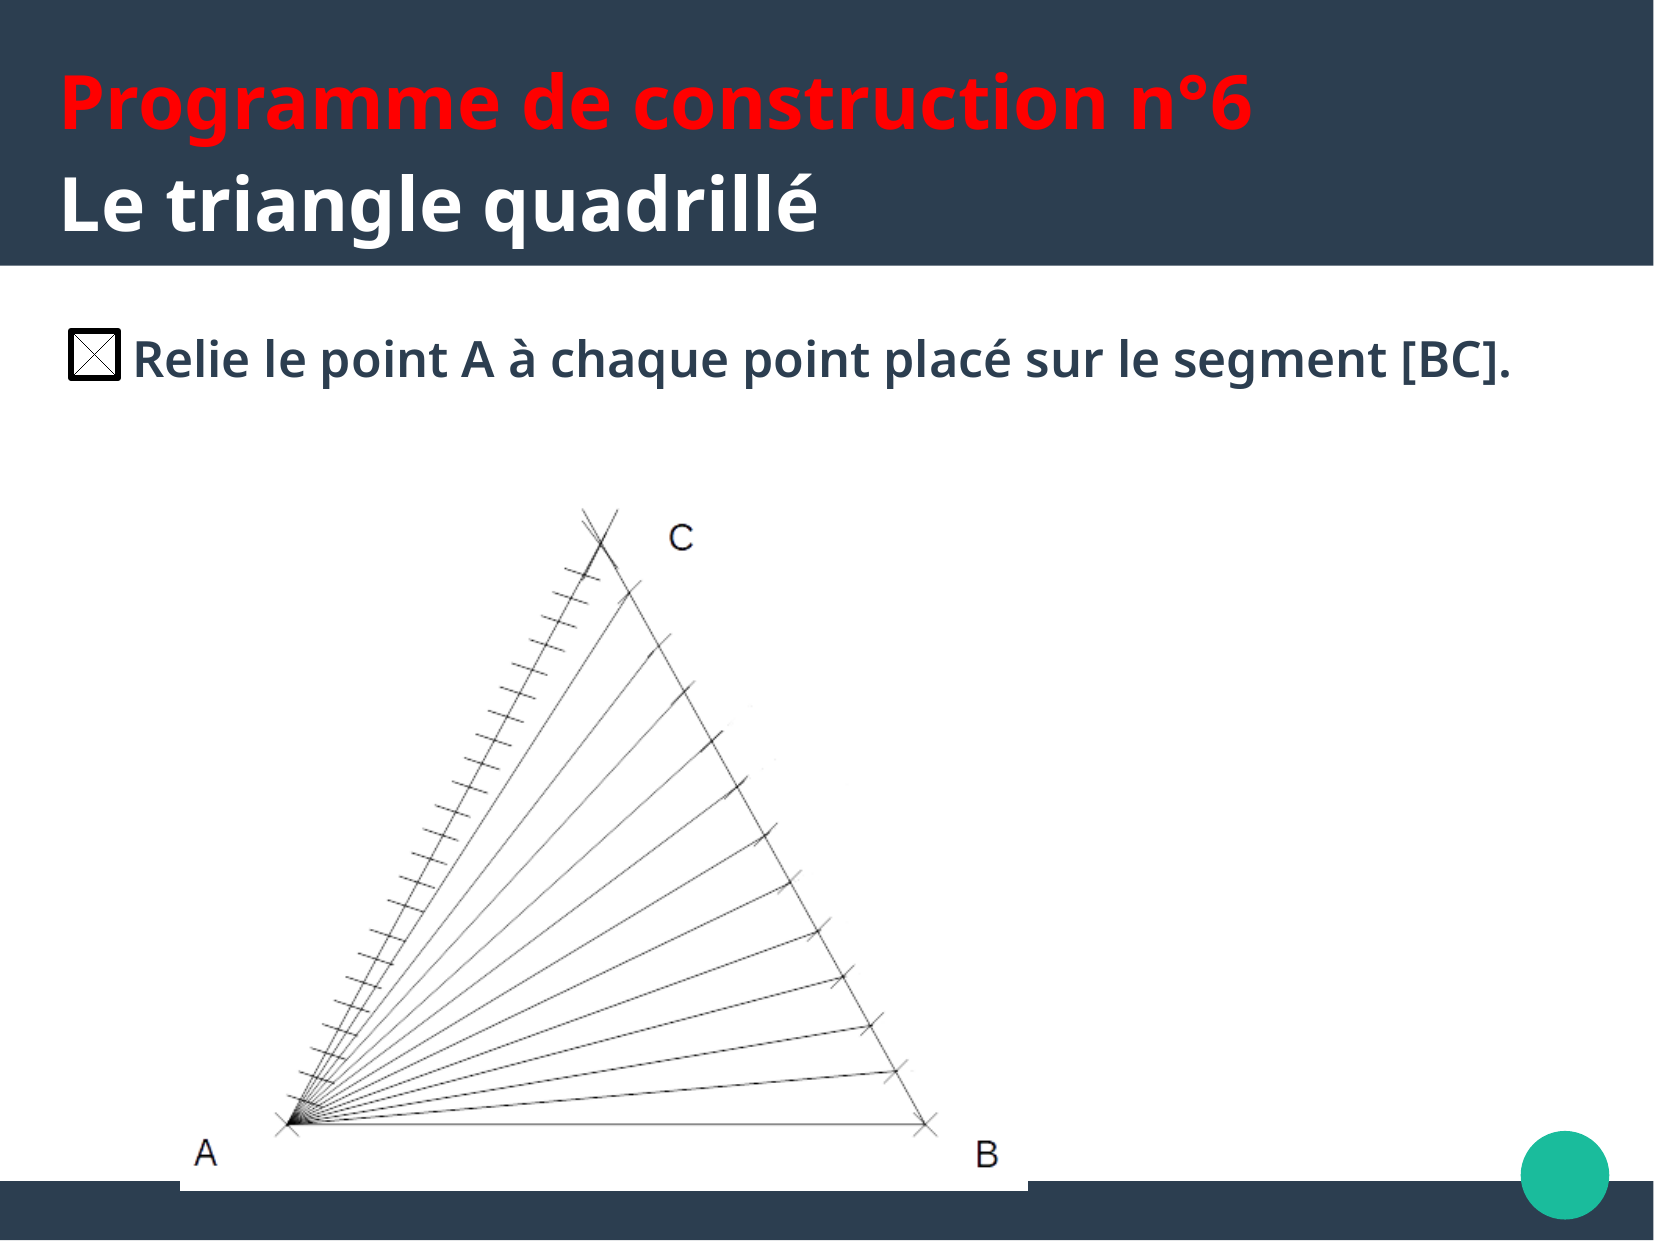

# Programme de construction n°6 Le triangle quadrillé
Relie le point A à chaque point placé sur le segment [BC].